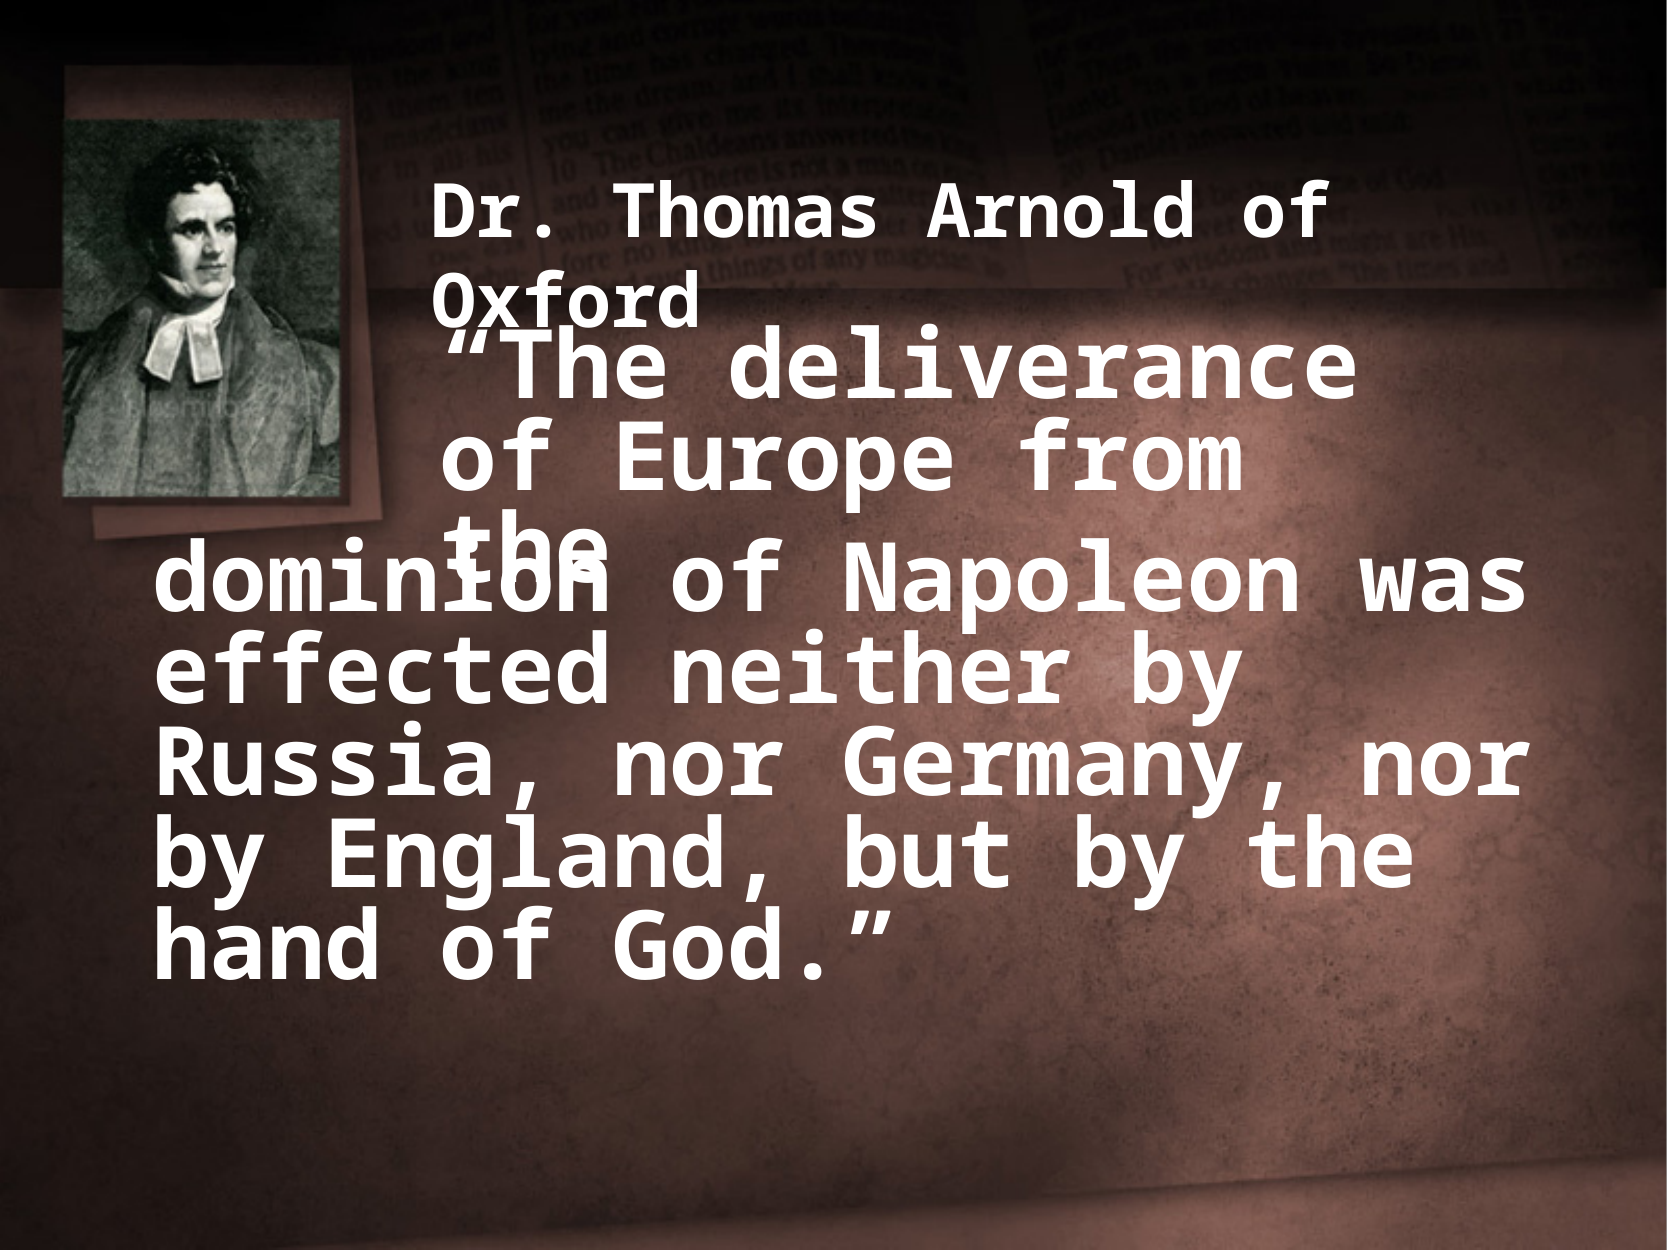

Dr. Thomas Arnold of Oxford
“The deliverance of Europe from the
dominion of Napoleon was effected neither by Russia, nor Germany, nor by England, but by the hand of God.”